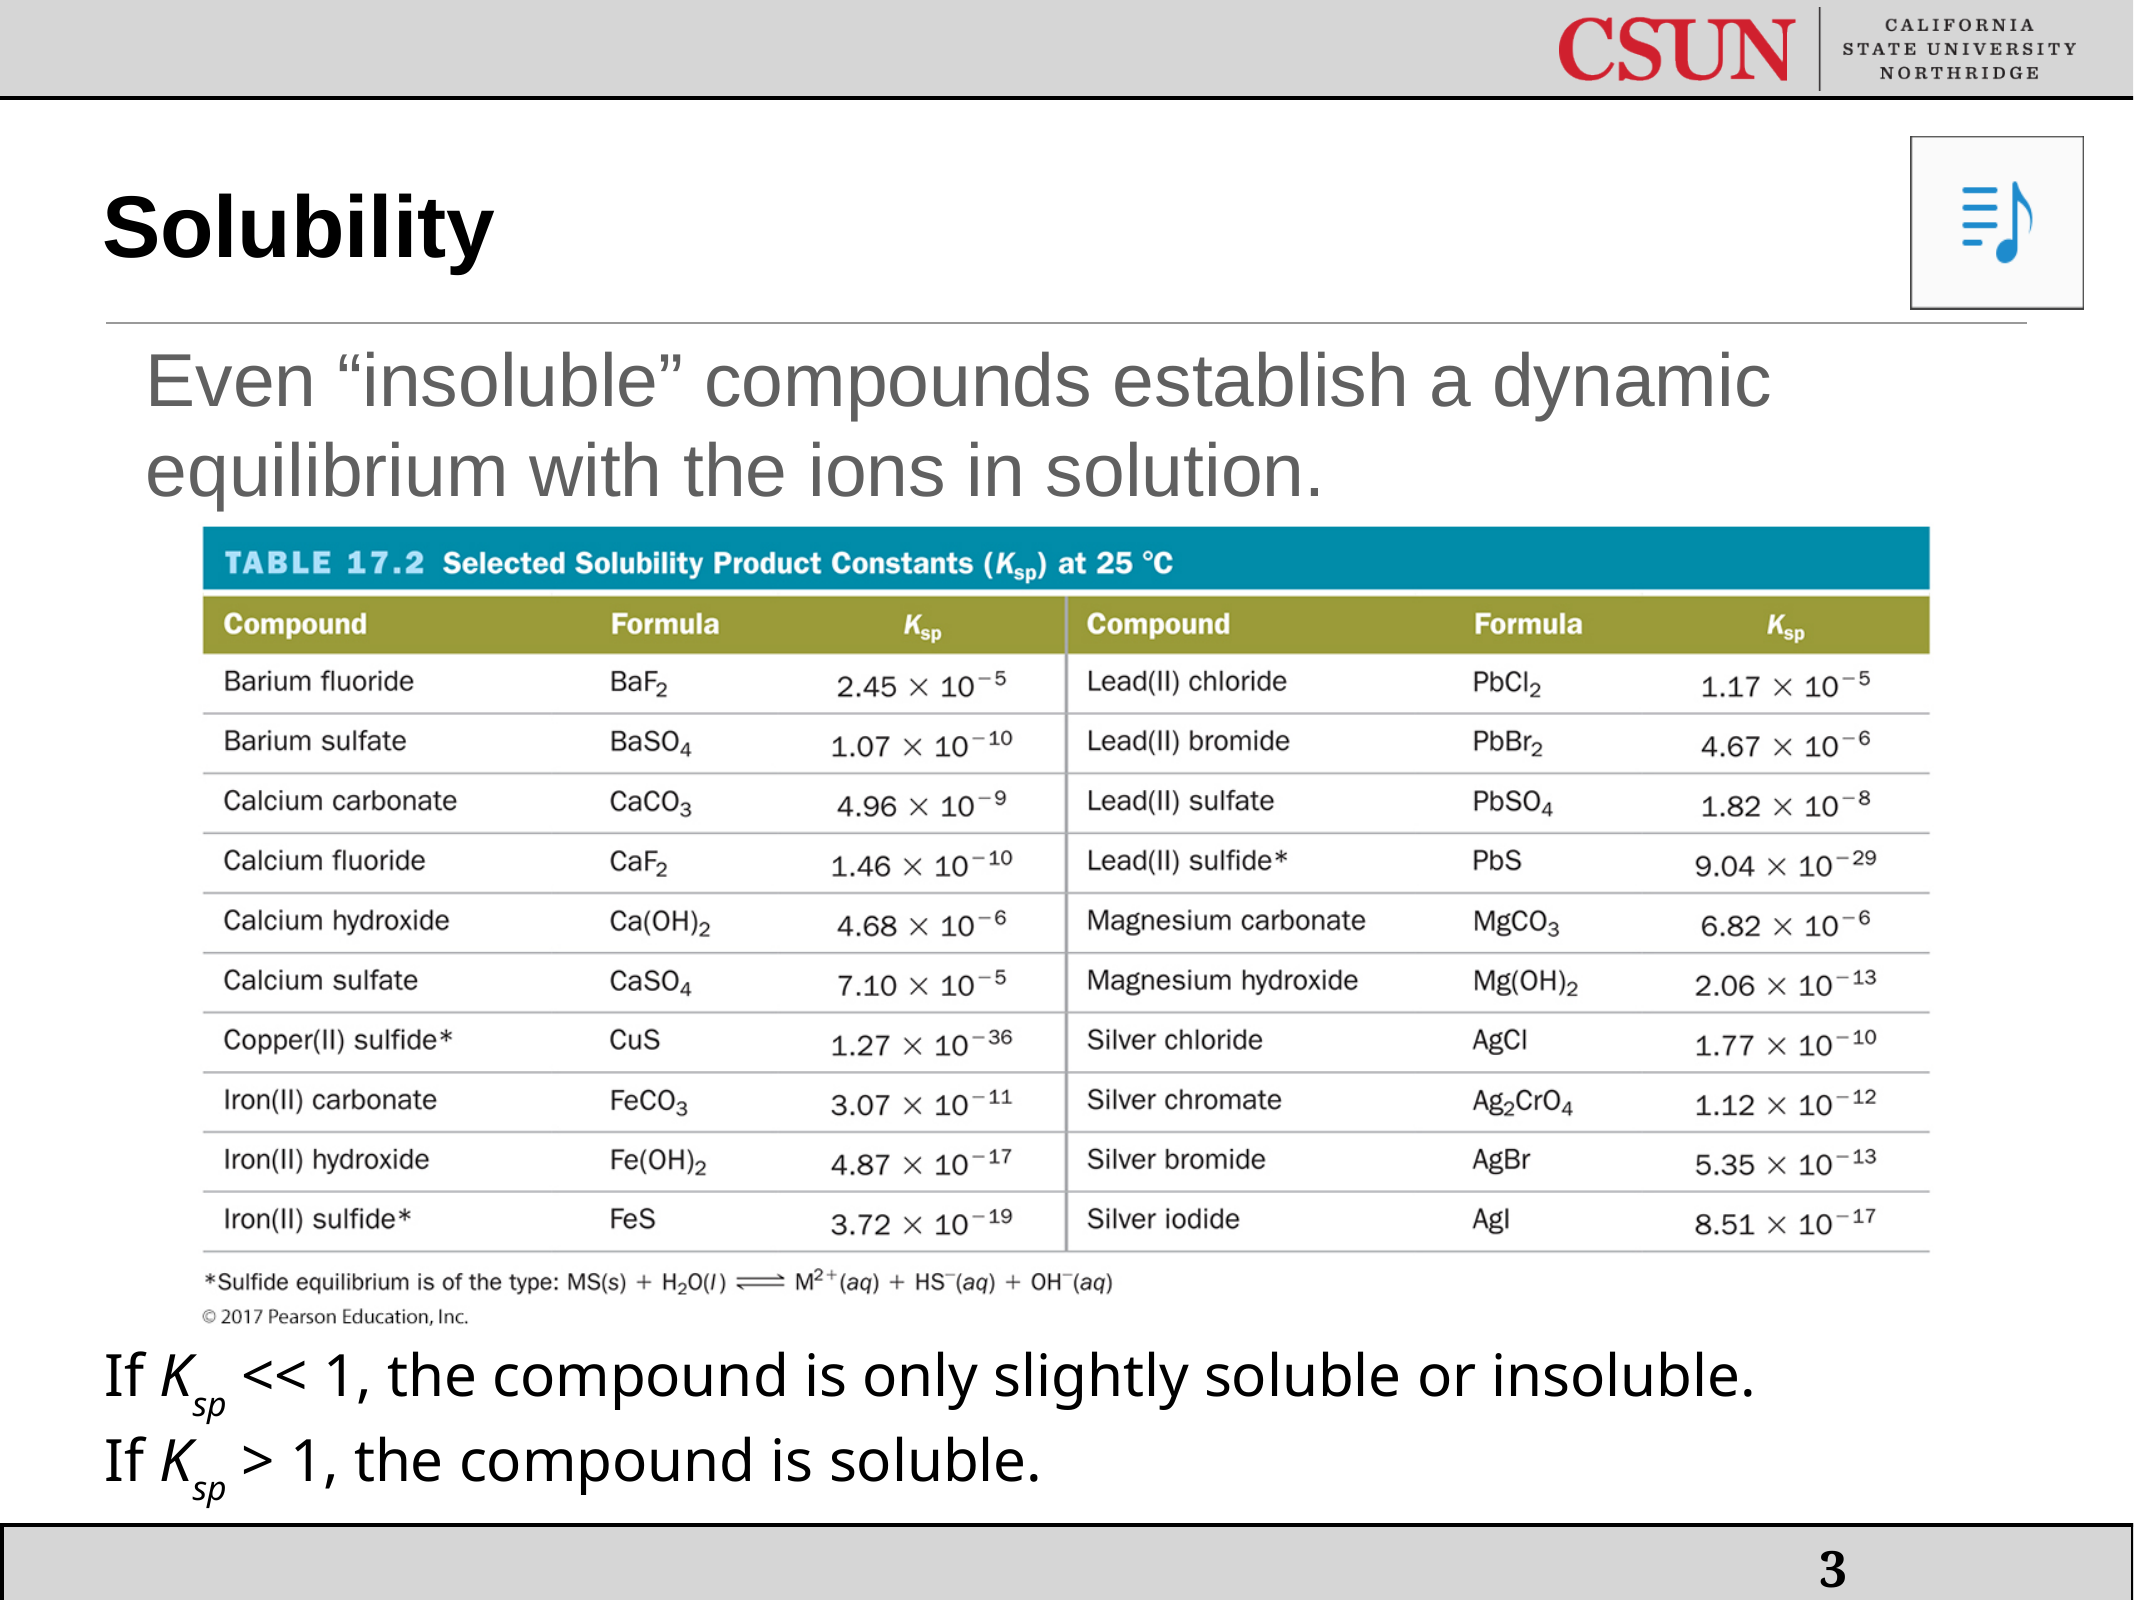

# Solubility
Even “insoluble” compounds establish a dynamic equilibrium with the ions in solution.
If Ksp << 1, the compound is only slightly soluble or insoluble.
If Ksp > 1, the compound is soluble.
3